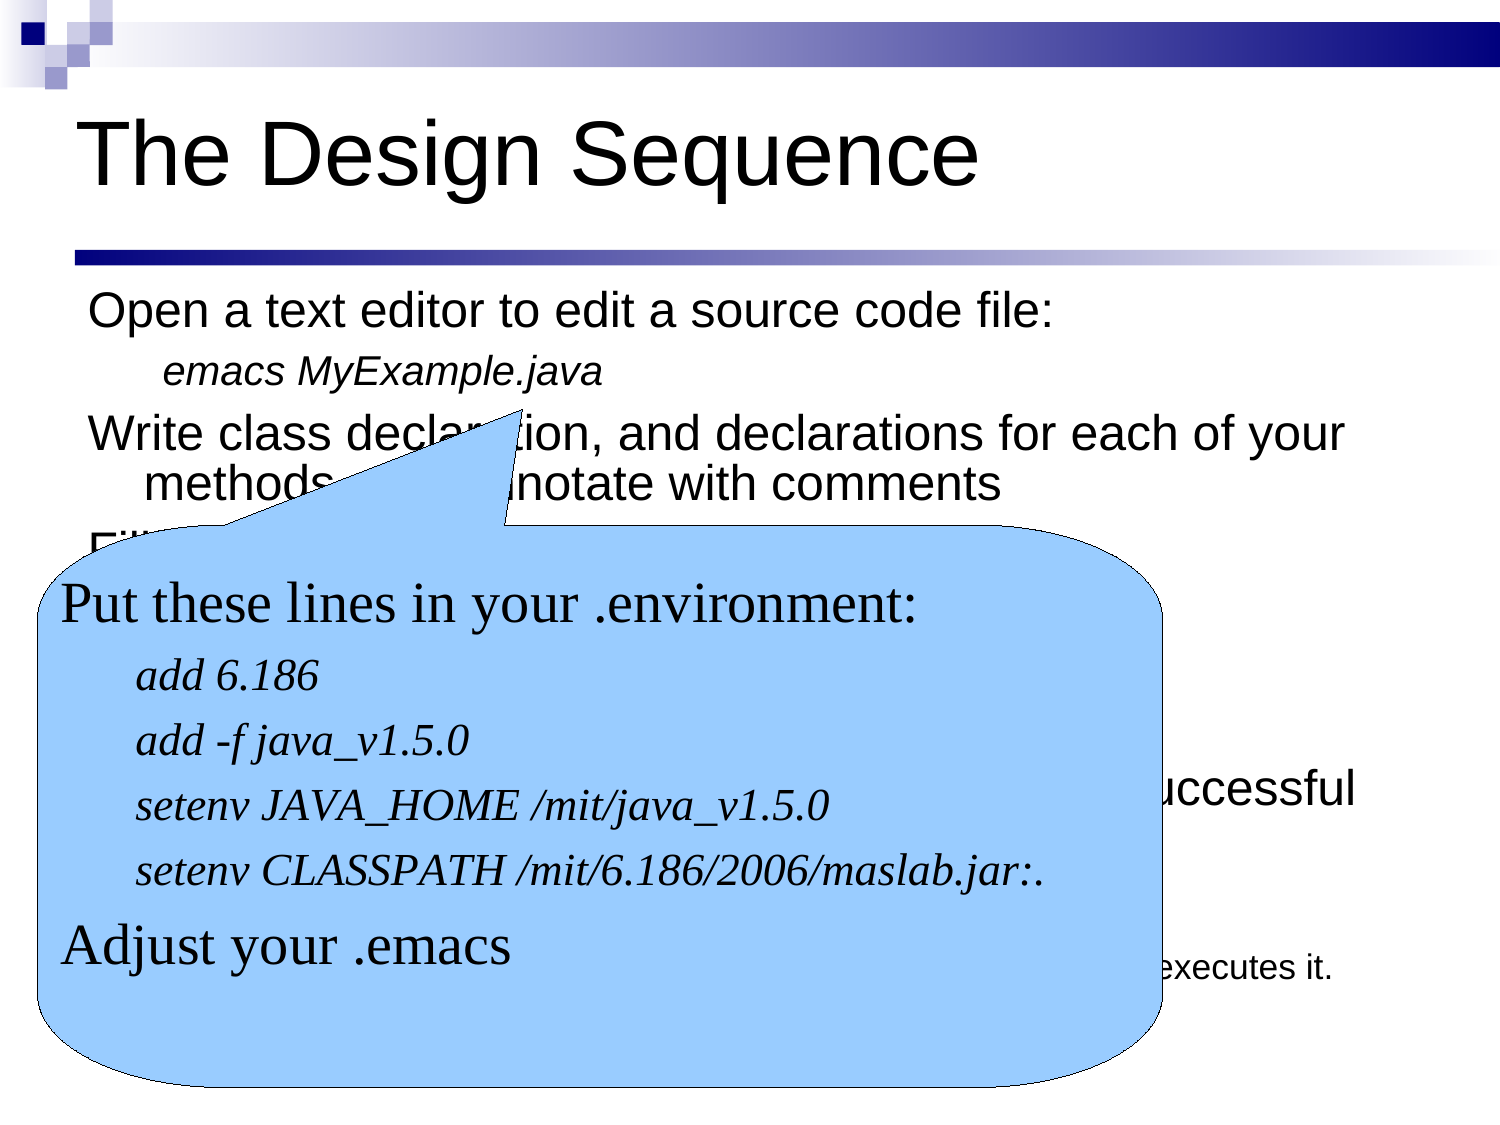

# The Design Sequence
Open a text editor to edit a source code file:
emacs MyExample.java
Write class declaration, and declarations for each of your methods, and annotate with comments
Fill in source code
Compile:
javac MyExample.java
This produces MyExample.class if successful
Fix compile errors and repeat compilation until successful
Run and debug behaviors:
java MyExample
This searches the CLASSPATH for MyExample.class and executes it.
Back up files.
Put these lines in your .environment:
add 6.186
add -f java_v1.5.0
setenv JAVA_HOME /mit/java_v1.5.0
setenv CLASSPATH /mit/6.186/2006/maslab.jar:.
Adjust your .emacs